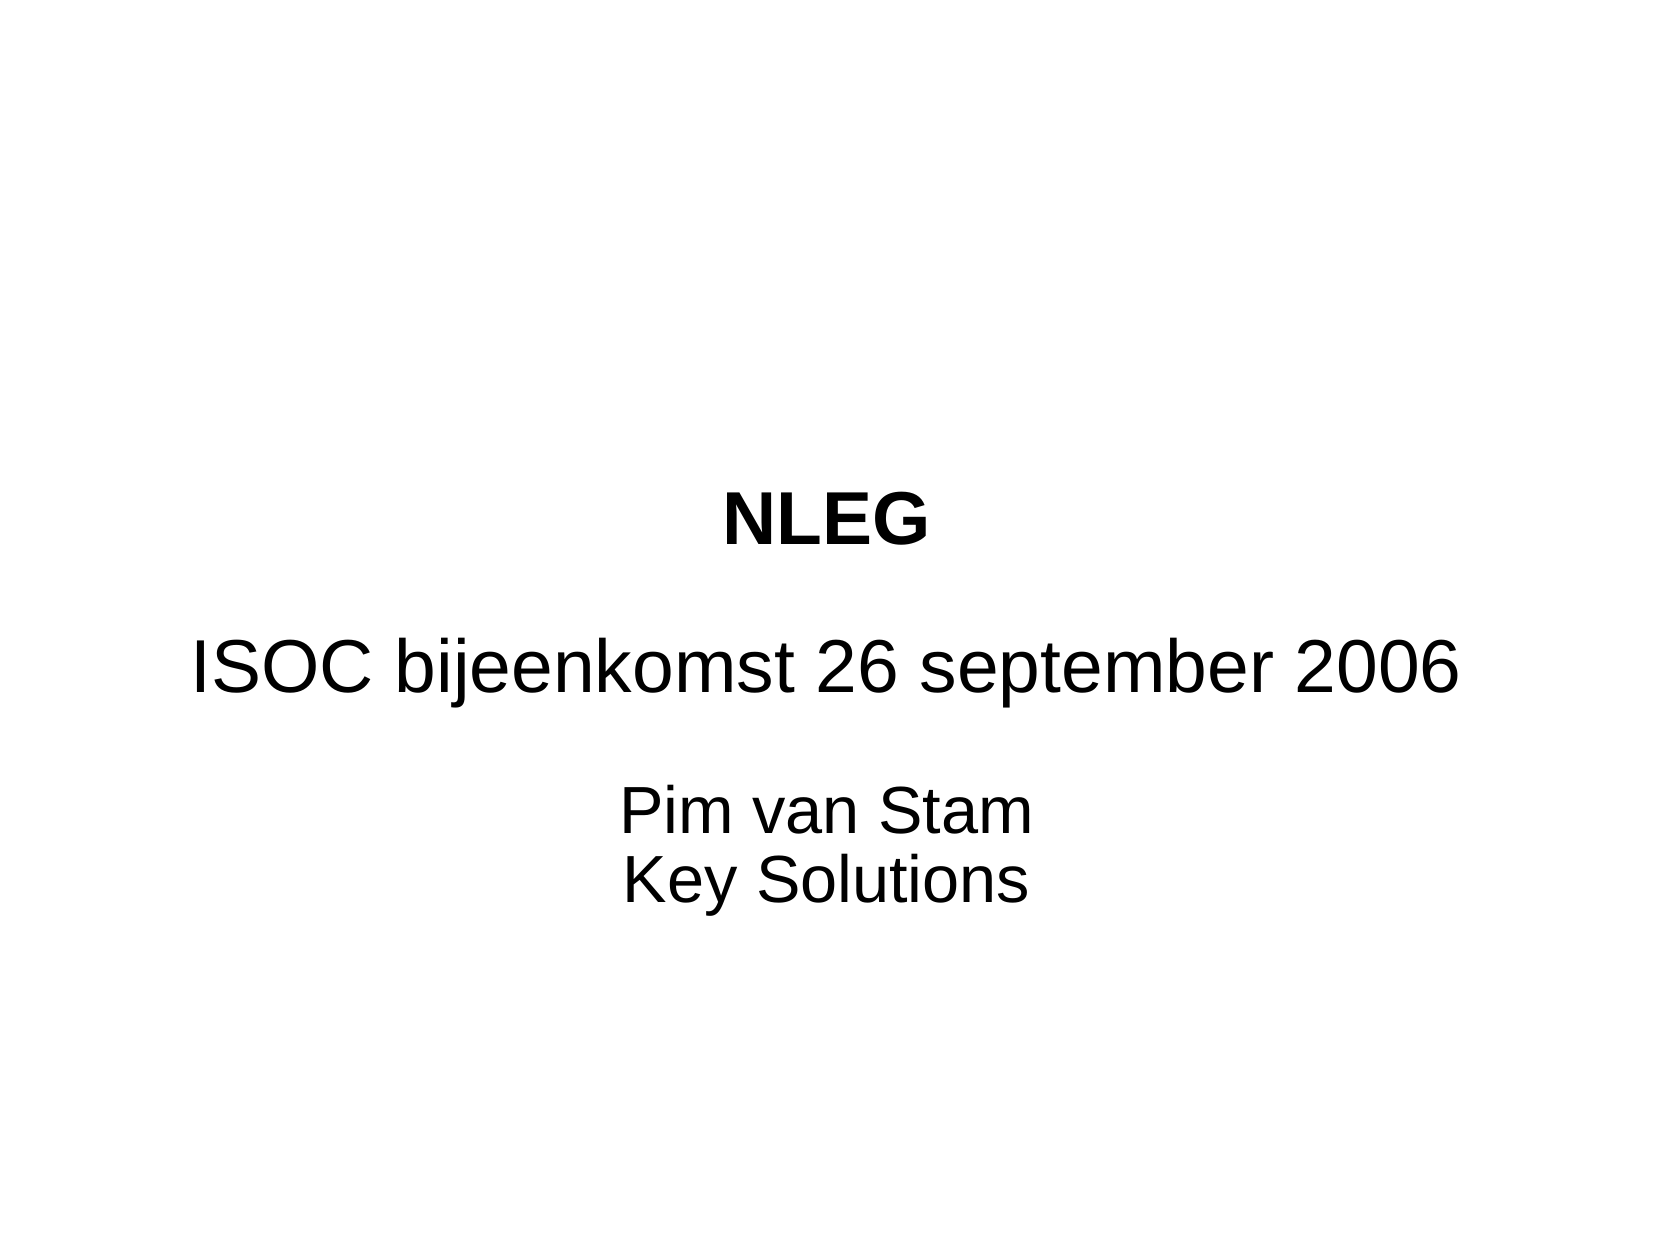

# NLEG
ISOC bijeenkomst 26 september 2006
Pim van Stam
Key Solutions